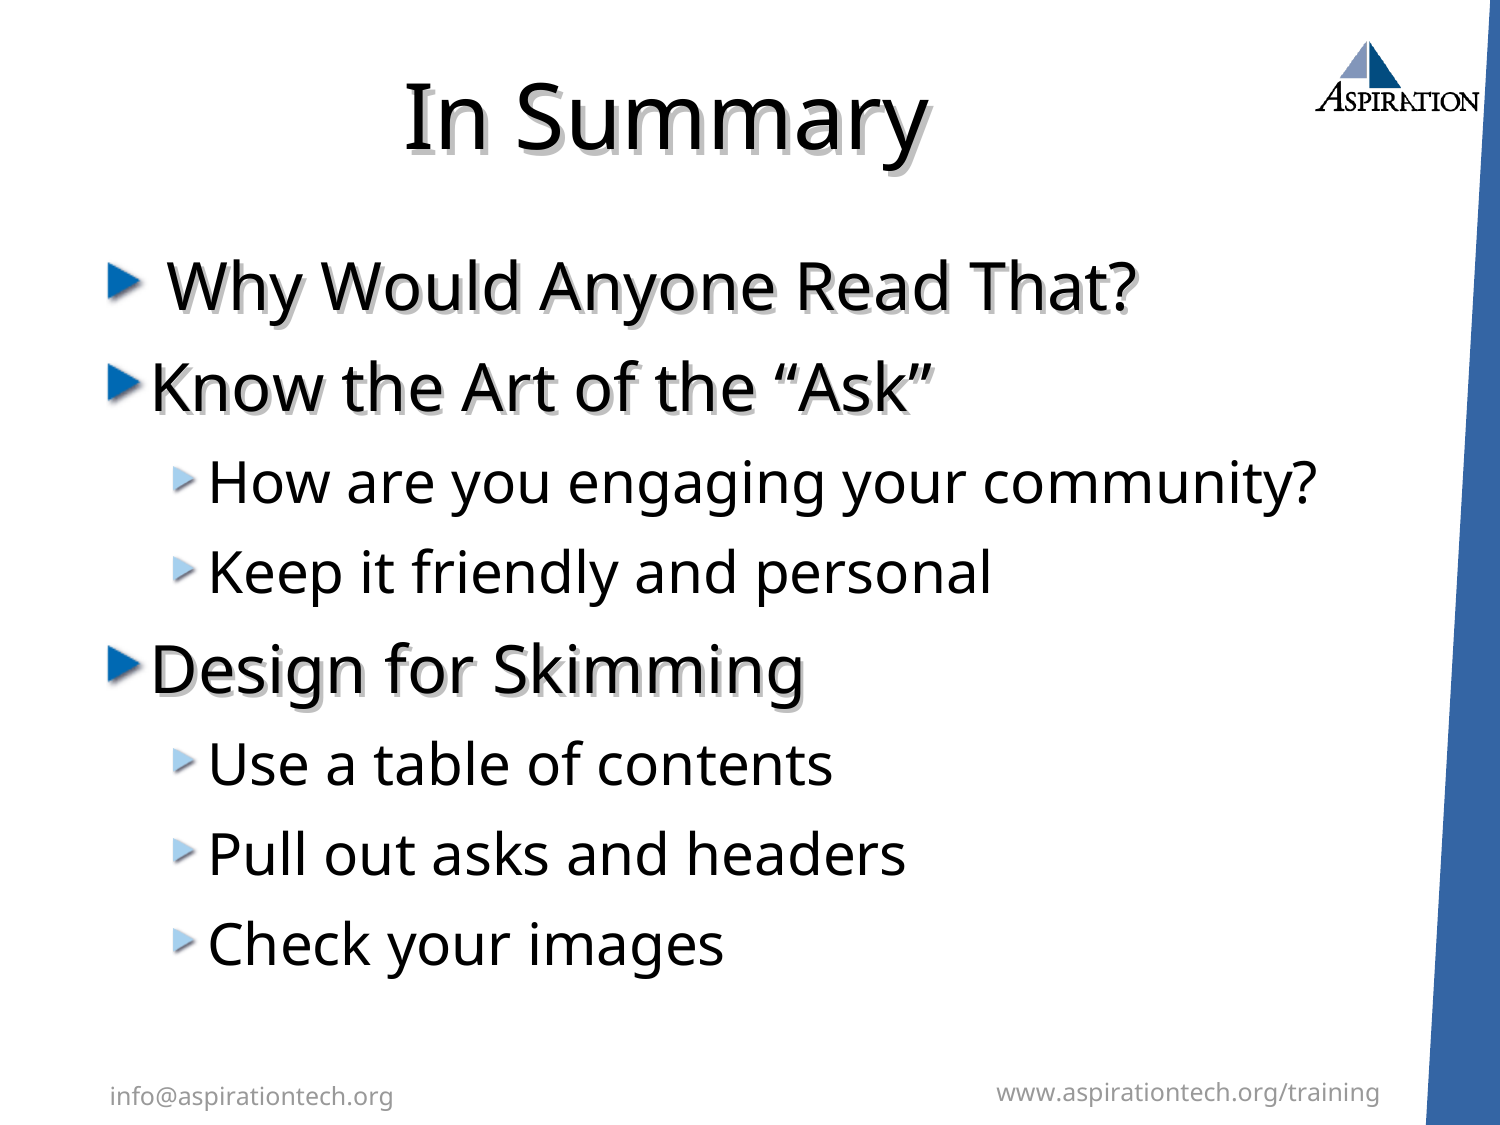

# In Summary
 Why Would Anyone Read That?
Know the Art of the “Ask”
How are you engaging your community?
Keep it friendly and personal
Design for Skimming
Use a table of contents
Pull out asks and headers
Check your images